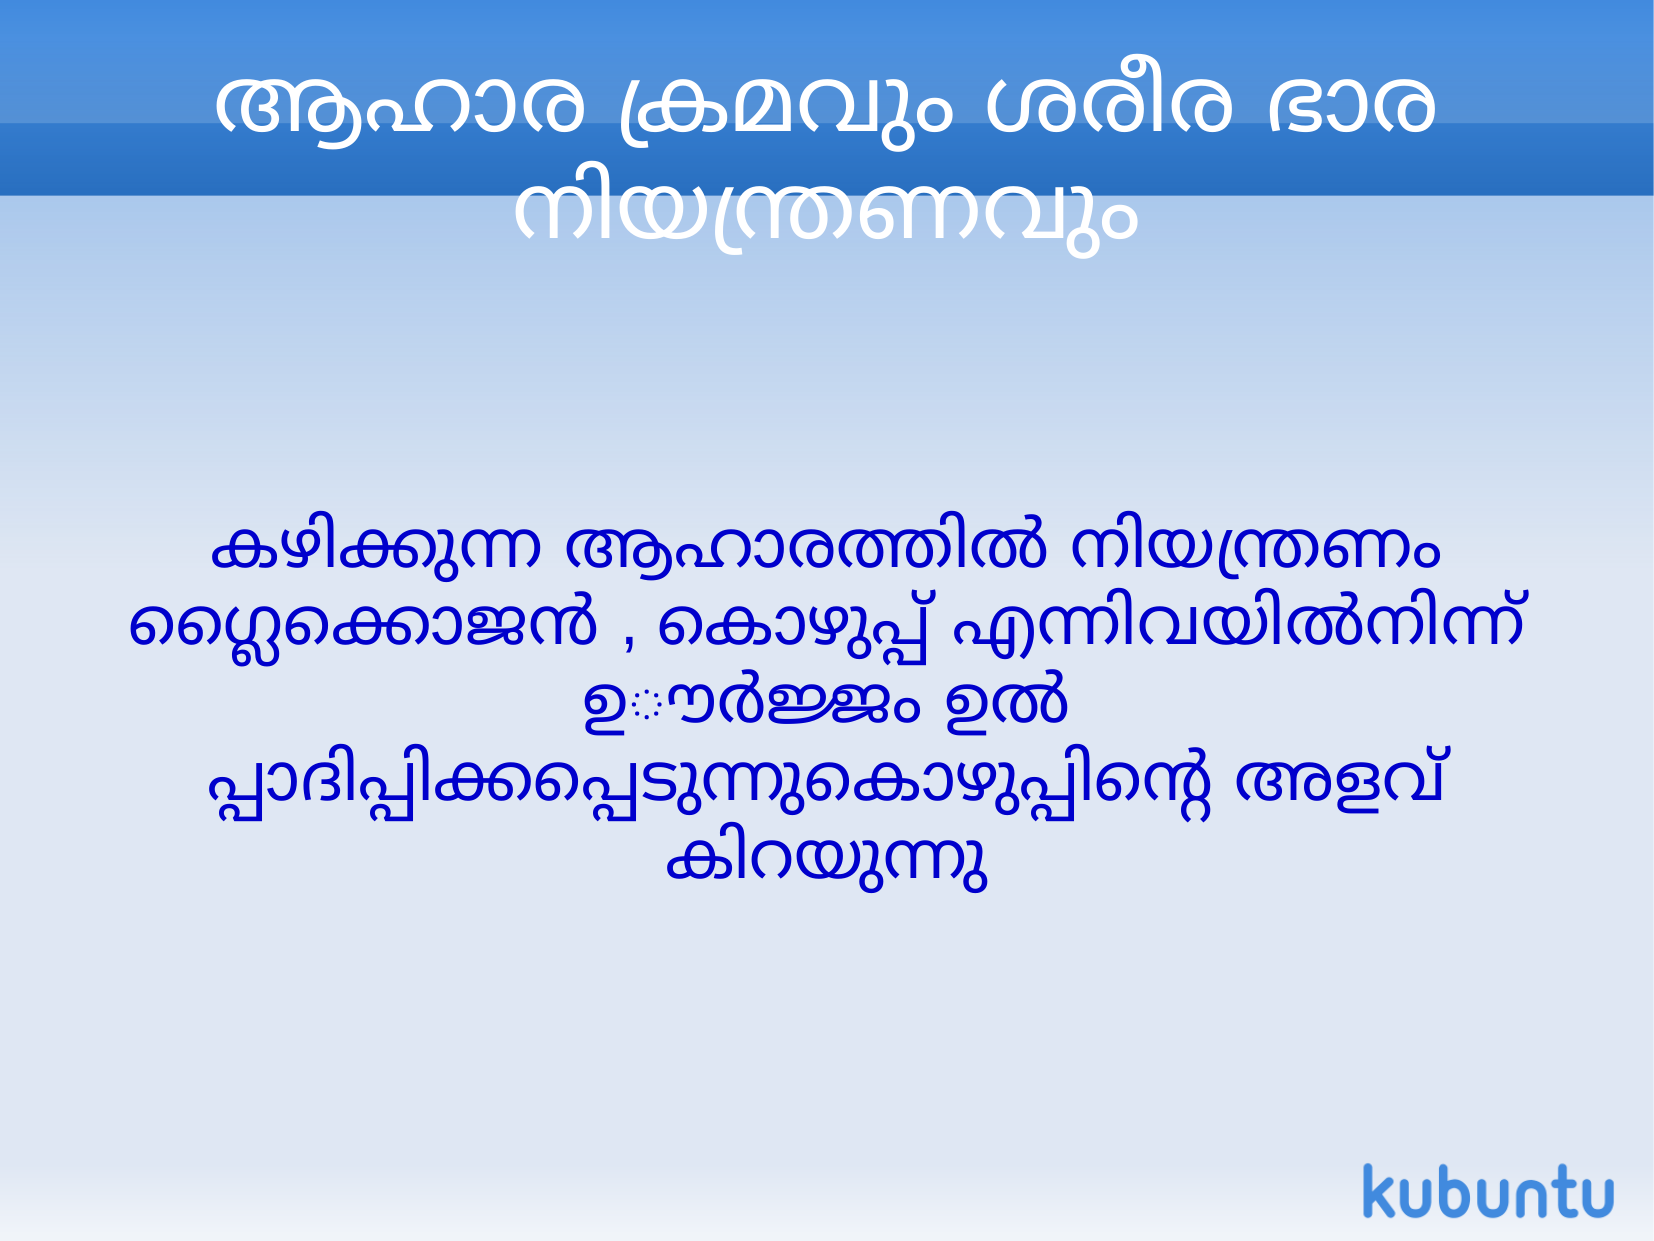

# ആഹാര ക്രമവും ശരീര ഭാര നിയന്ത്രണവും
കഴിക്കുന്ന ആഹാരത്തില്‍ നിയന്ത്രണം
ഗ്ലൈക്കൊജന്‍ , കൊഴുപ്പ് എന്നിവയില്‍നിന്ന് ഉൗര്‍ജ്ജം ഉല്‍പ്പാദിപ്പിക്കപ്പെടുന്നുകൊഴുപ്പിന്റെ അളവ് കിറയുന്നു